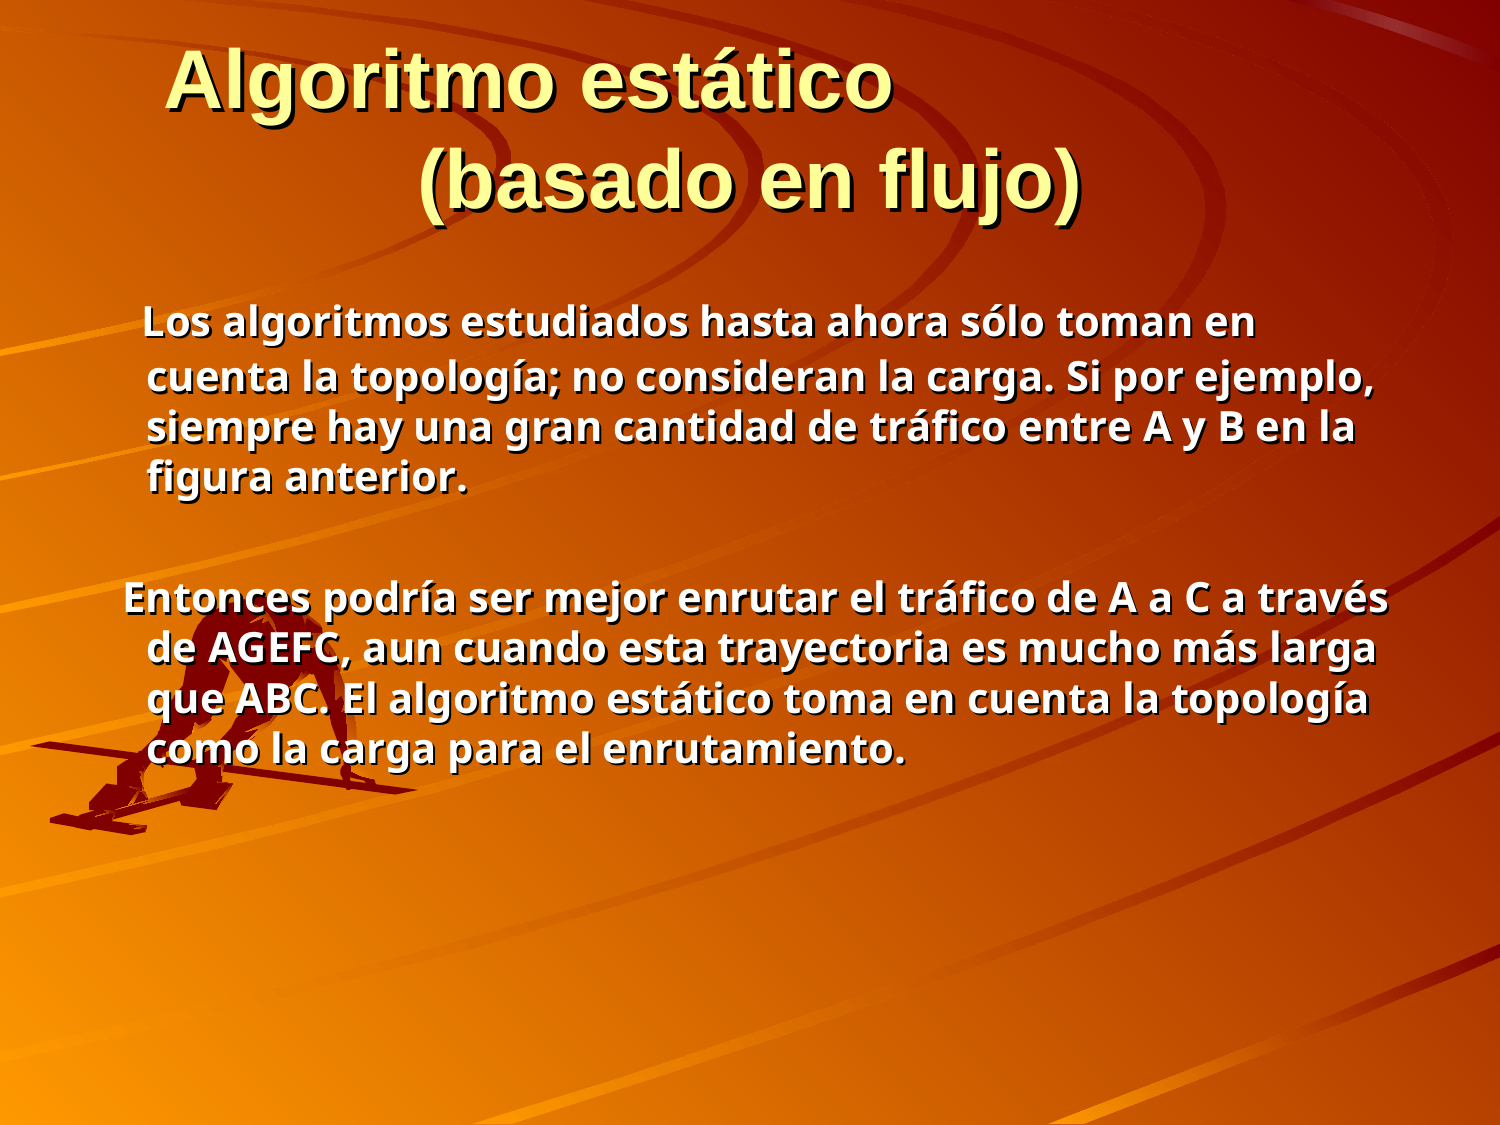

# Algoritmo estático (basado en flujo)
 Los algoritmos estudiados hasta ahora sólo toman en cuenta la topología; no consideran la carga. Si por ejemplo, siempre hay una gran cantidad de tráfico entre A y B en la figura anterior.
 Entonces podría ser mejor enrutar el tráfico de A a C a través de AGEFC, aun cuando esta trayectoria es mucho más larga que ABC. El algoritmo estático toma en cuenta la topología como la carga para el enrutamiento.